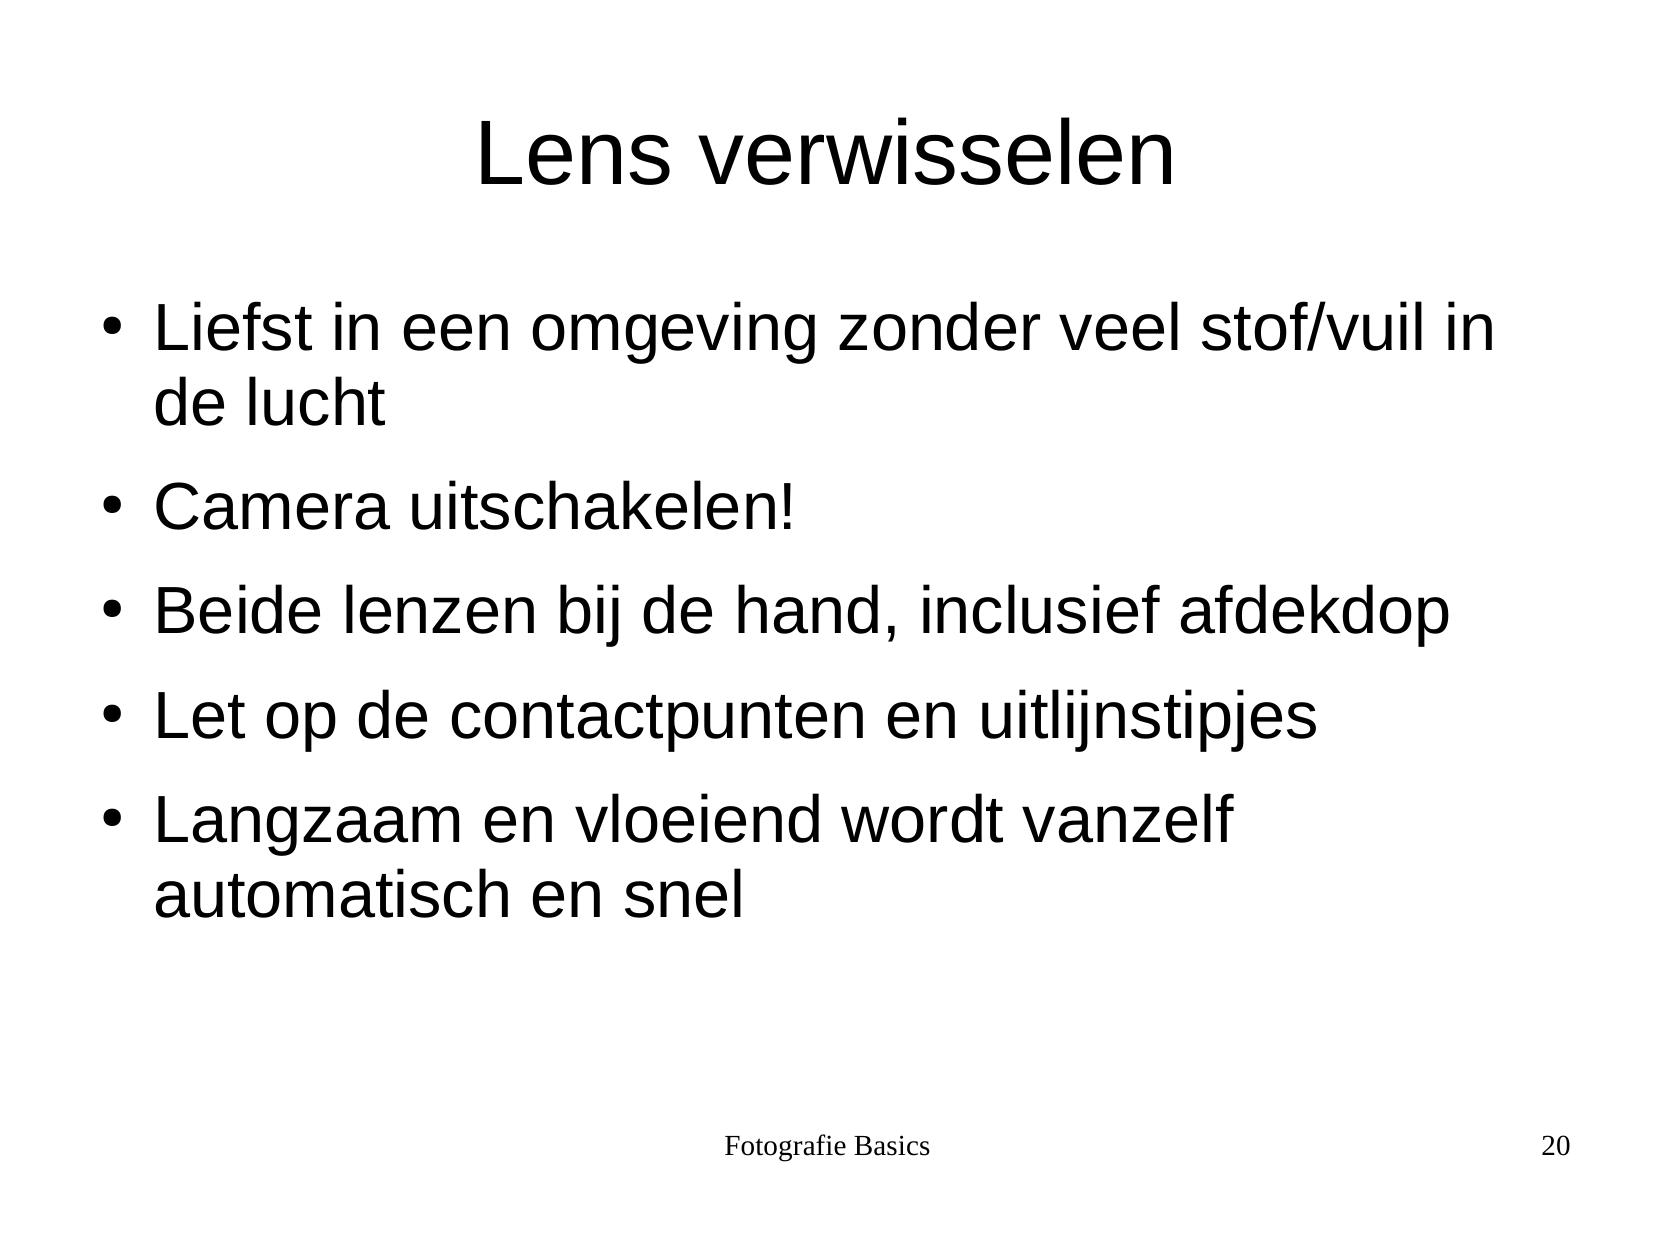

# Lens verwisselen
Liefst in een omgeving zonder veel stof/vuil in de lucht
Camera uitschakelen!
Beide lenzen bij de hand, inclusief afdekdop
Let op de contactpunten en uitlijnstipjes
Langzaam en vloeiend wordt vanzelf automatisch en snel
Fotografie Basics
20